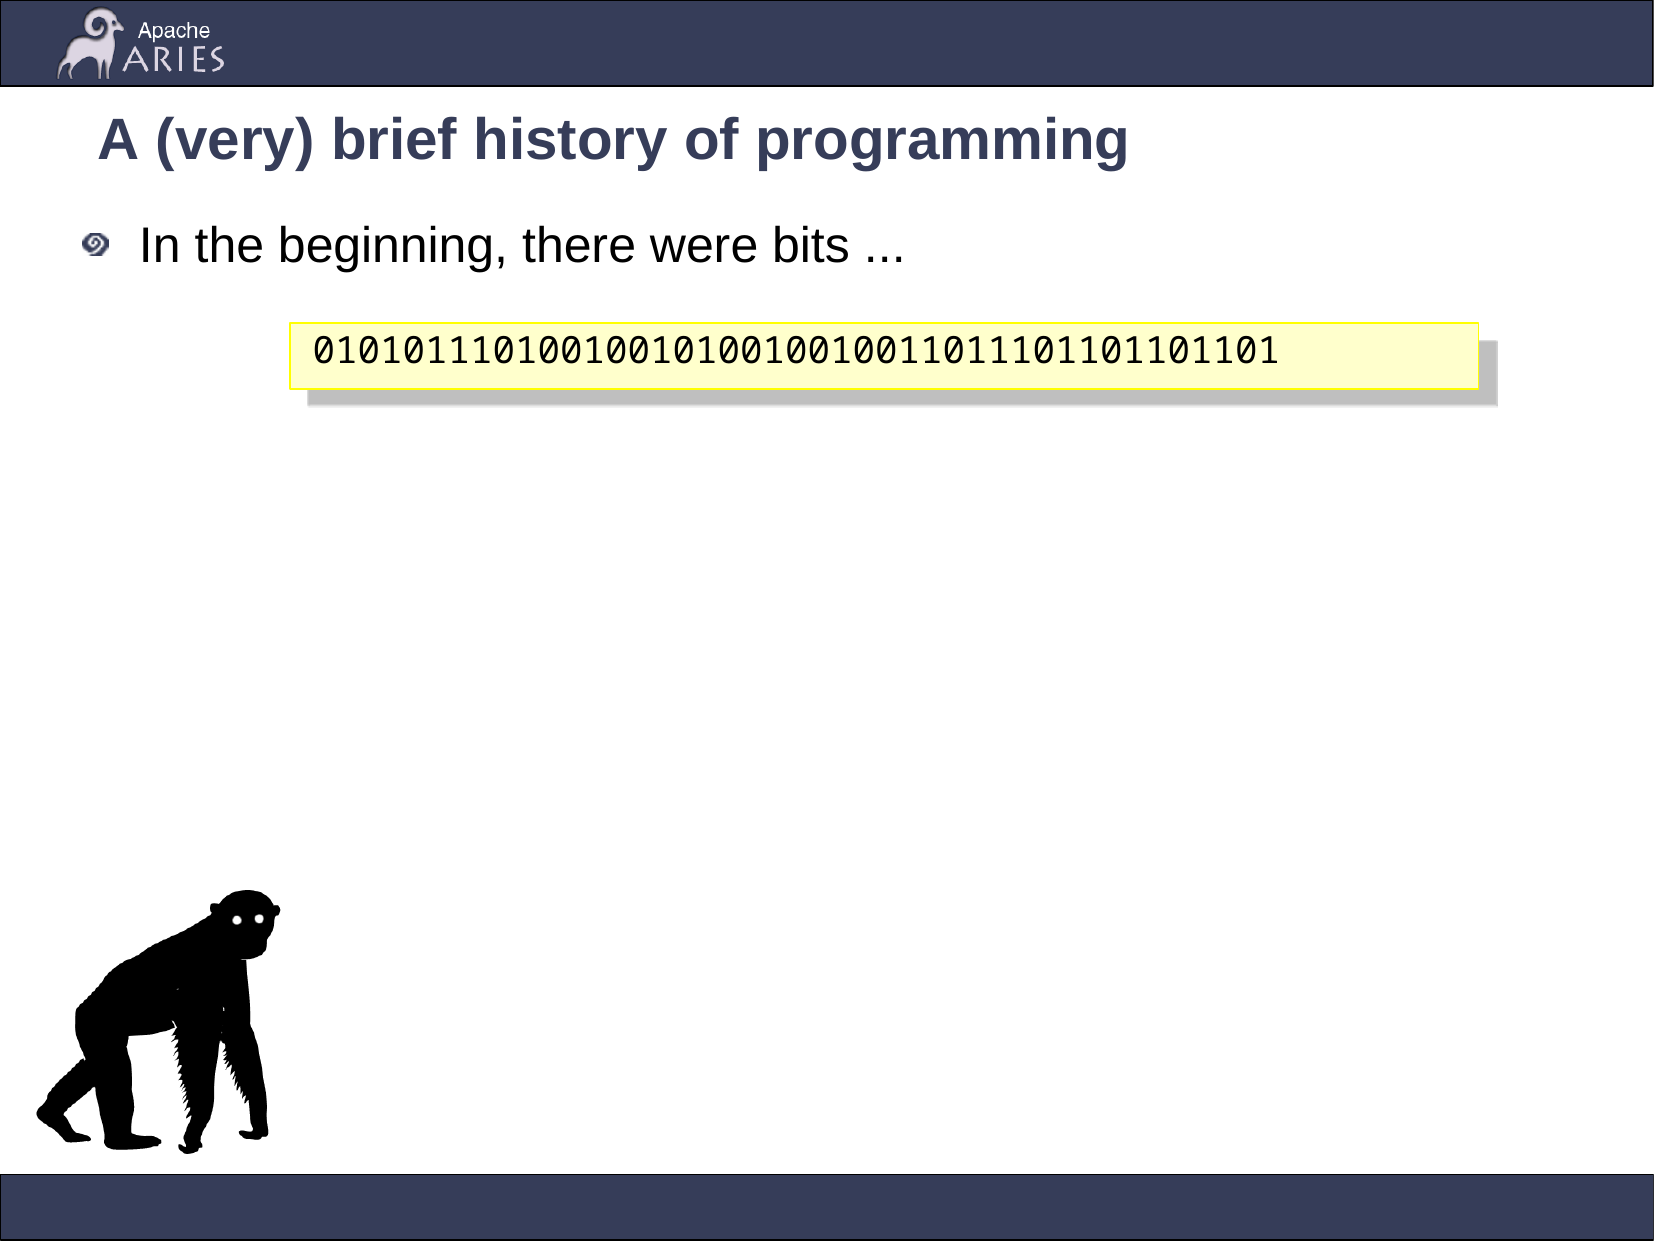

# A (very) brief history of programming
In the beginning, there were bits ...
 0101011101001001010010010011011101101101101
March12, 2010
QCon London 2010 Ian Robinson
2